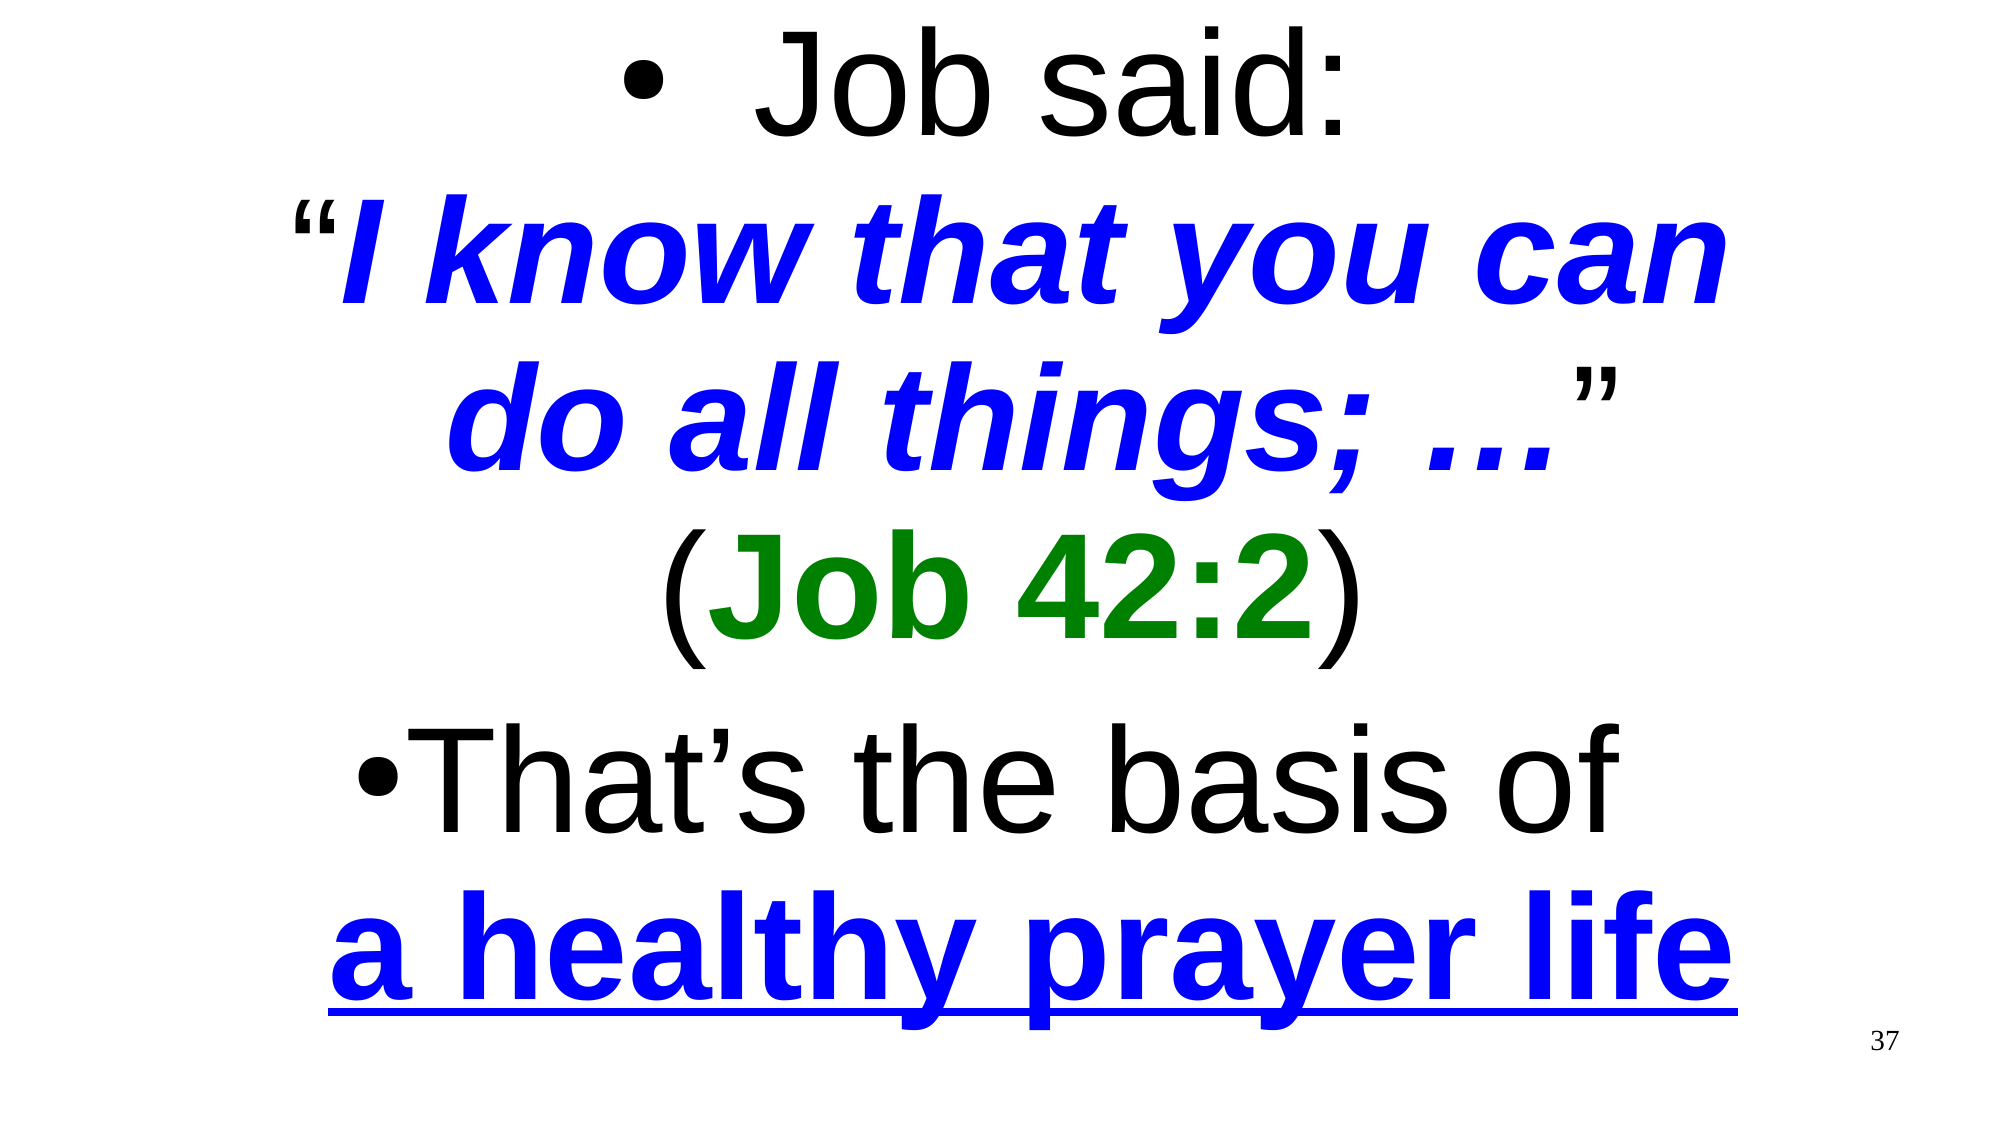

# Job said:  “I know that you can do all things; …” (Job 42:2)
That’s the basis of
a healthy prayer life
37